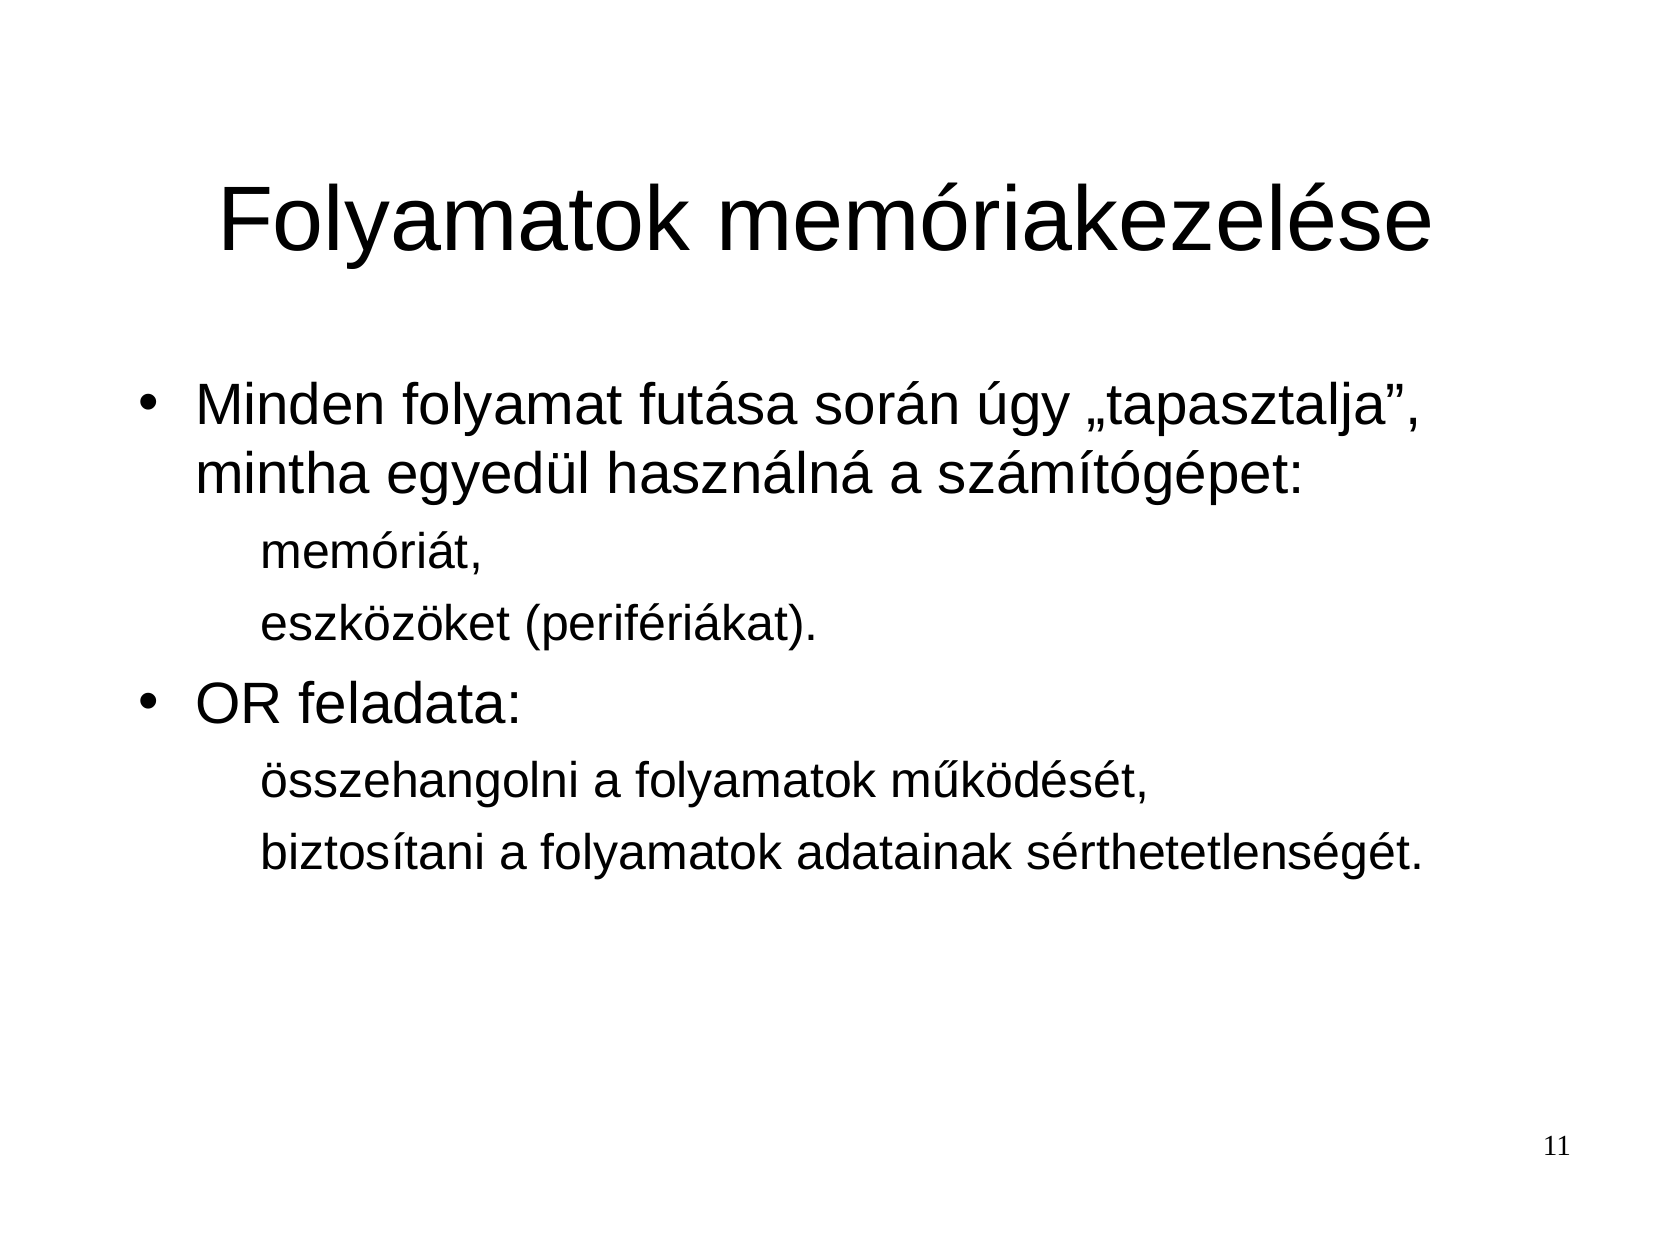

# Folyamatok memóriakezelése
Minden folyamat futása során úgy „tapasztalja”, mintha egyedül használná a számítógépet:
memóriát,
eszközöket (perifériákat).
OR feladata:
összehangolni a folyamatok működését,
biztosítani a folyamatok adatainak sérthetetlenségét.
11